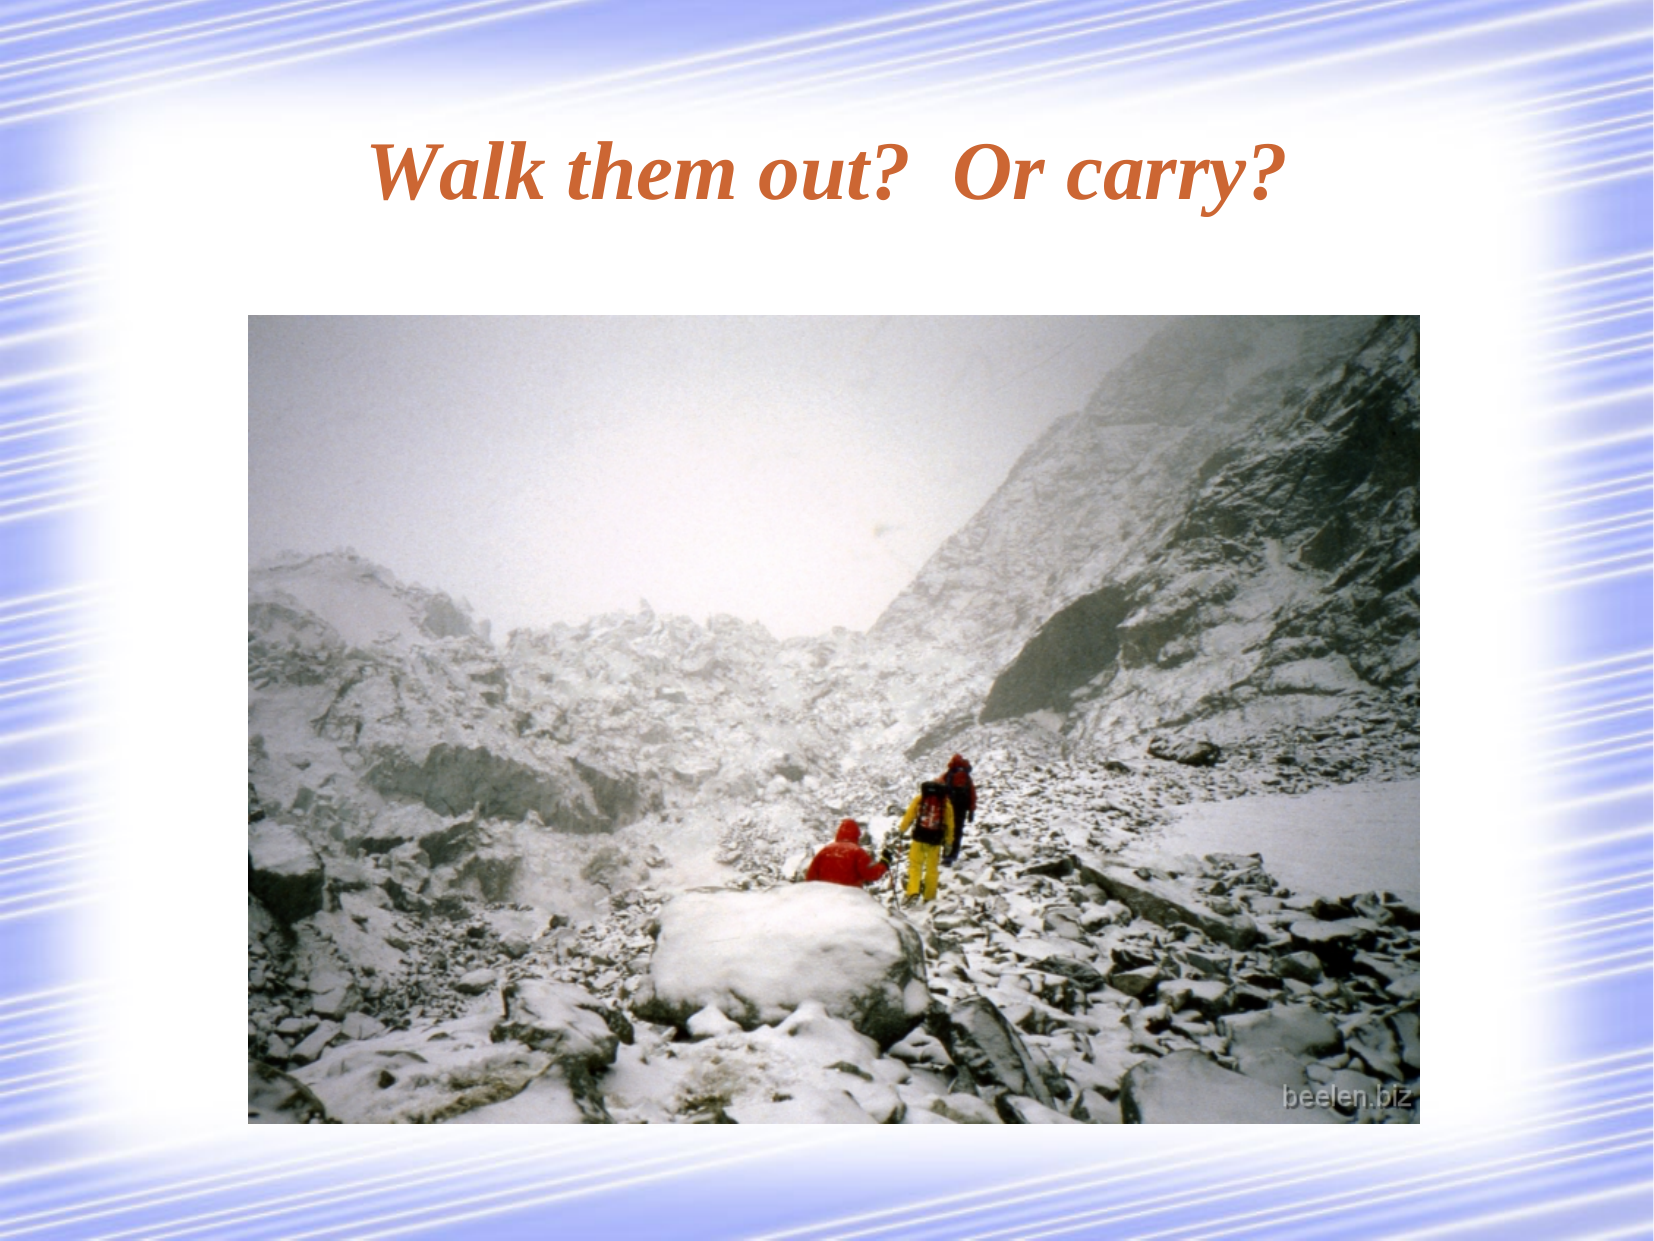

# Walk them out? Or carry?
Need to accurately assess and communicate what
is needed
 Need to treat the subject
 Need to package the subject
 Need to safely get them out